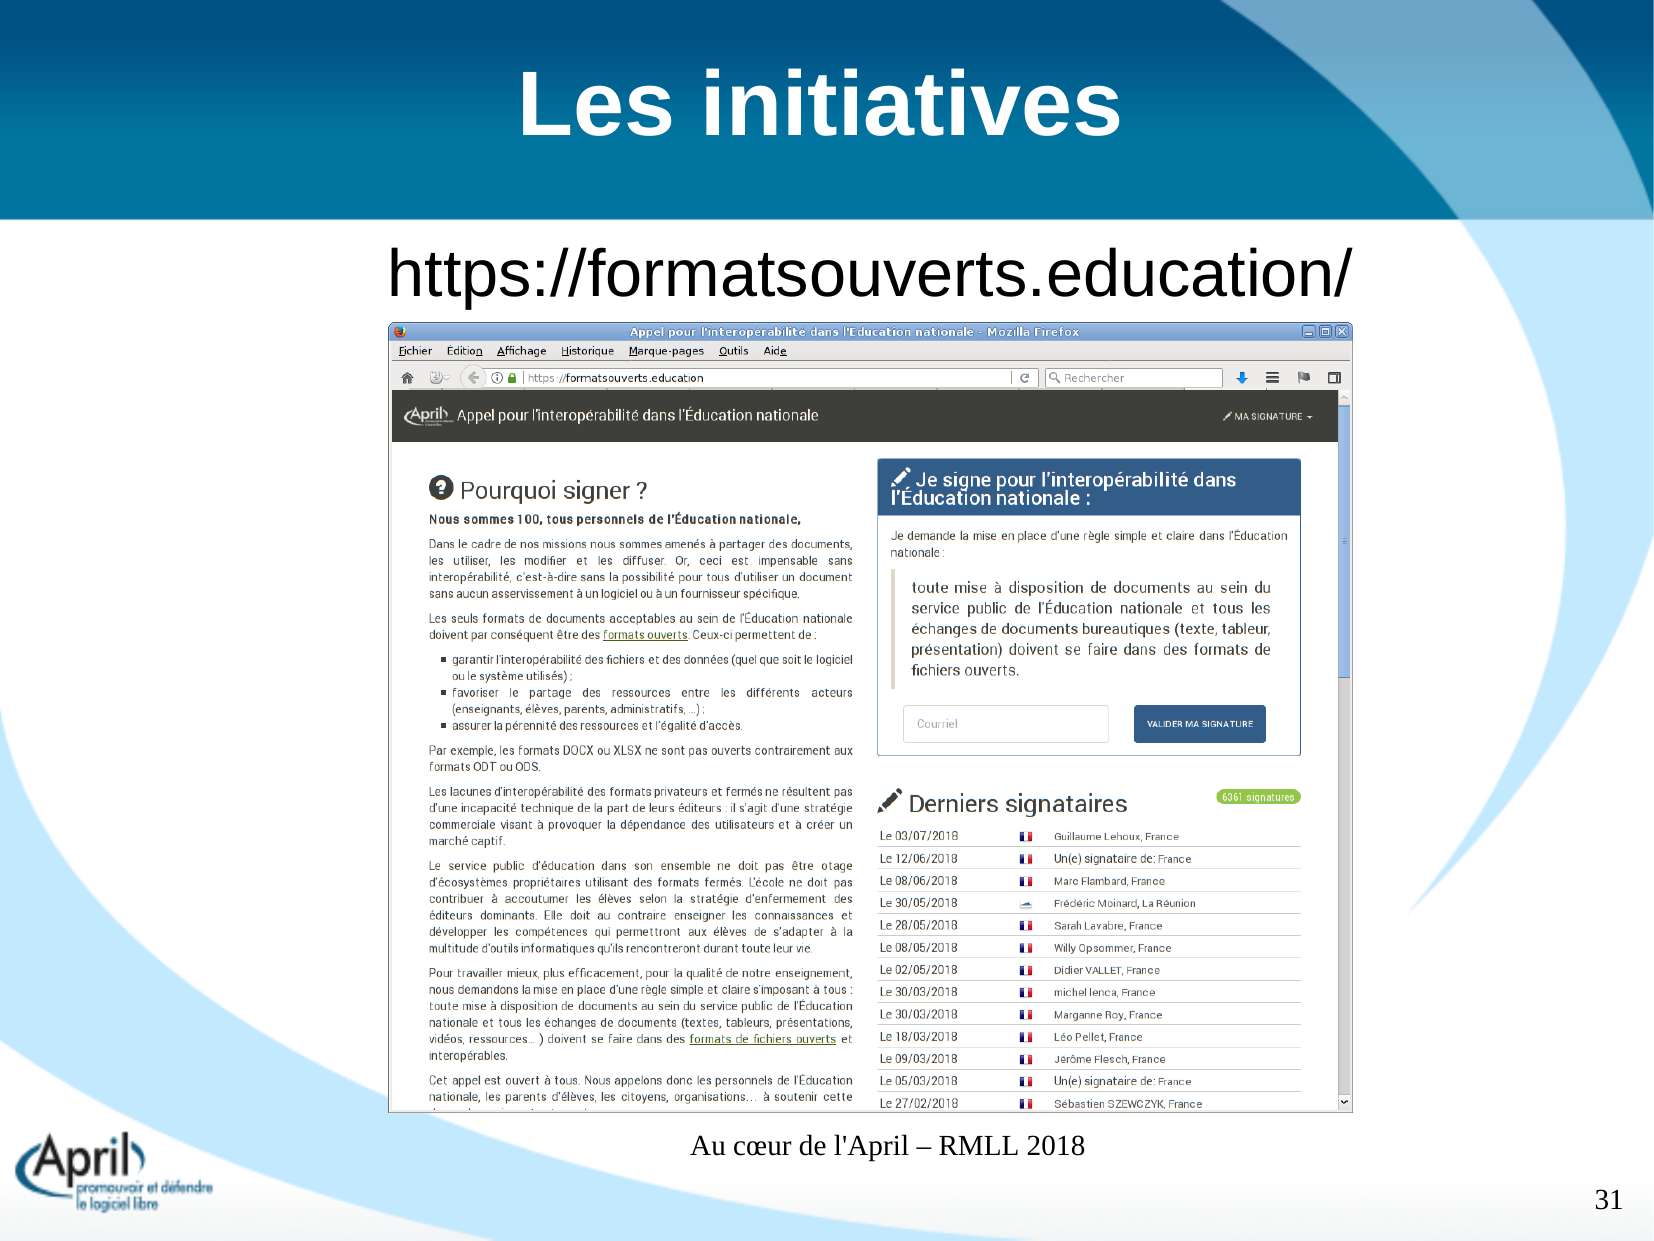

# Les initiatives
https://formatsouverts.education/
Au cœur de l'April – RMLL 2018
31